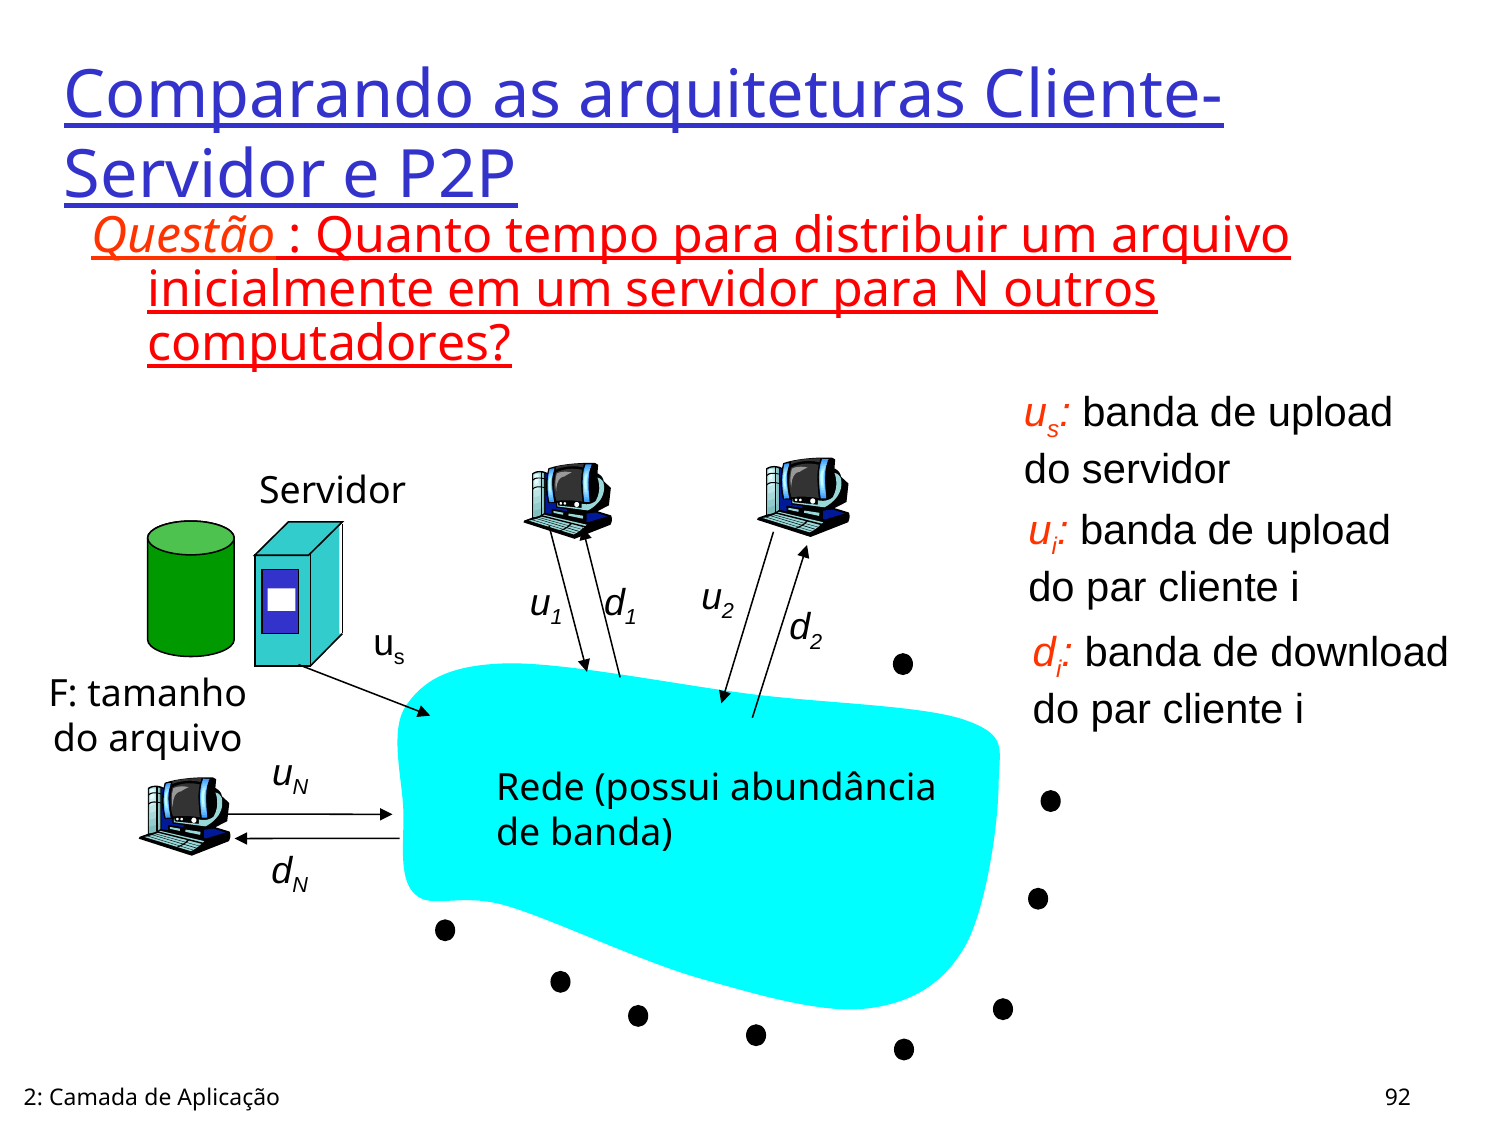

# Comparando as arquiteturas Cliente-Servidor e P2P
Questão : Quanto tempo para distribuir um arquivo inicialmente em um servidor para N outros computadores?
us: banda de upload do servidor
Servidor
ui: banda de upload do par cliente i
u2
u1
d1
d2
us
di: banda de download do par cliente i
F: tamanho do arquivo
uN
Rede (possui abundância
de banda)
dN
92